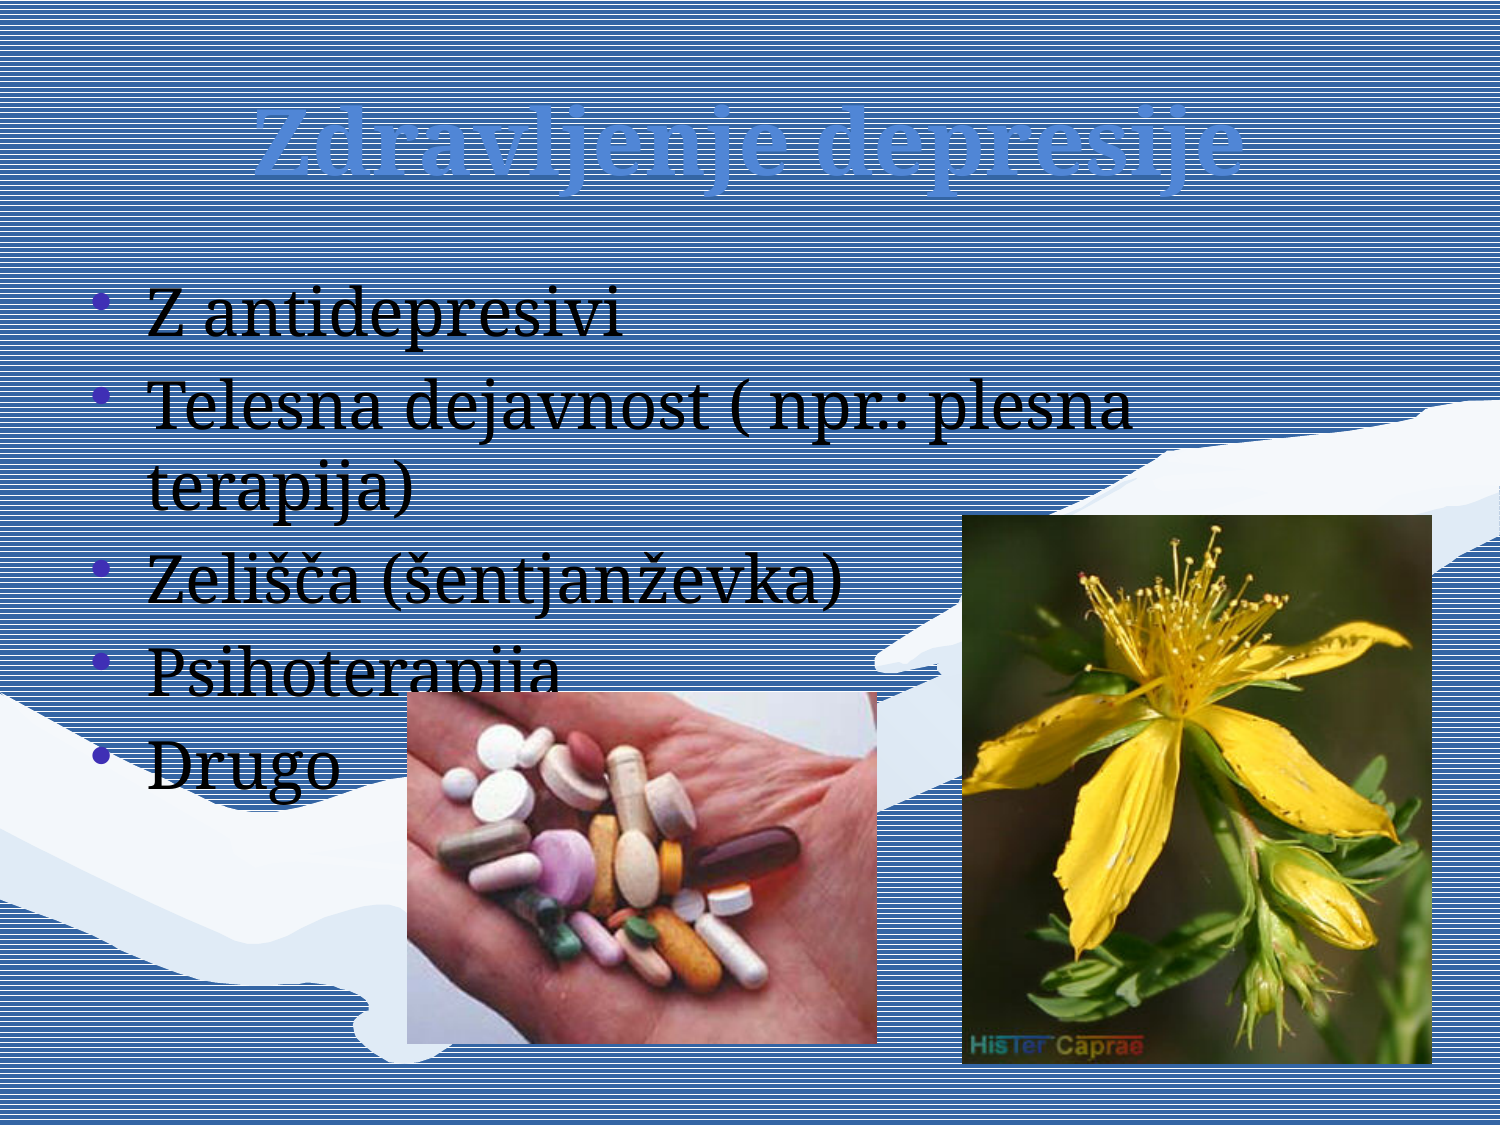

# Zdravljenje depresije
Z antidepresivi
Telesna dejavnost ( npr.: plesna terapija)
Zelišča (šentjanževka)
Psihoterapija
Drugo